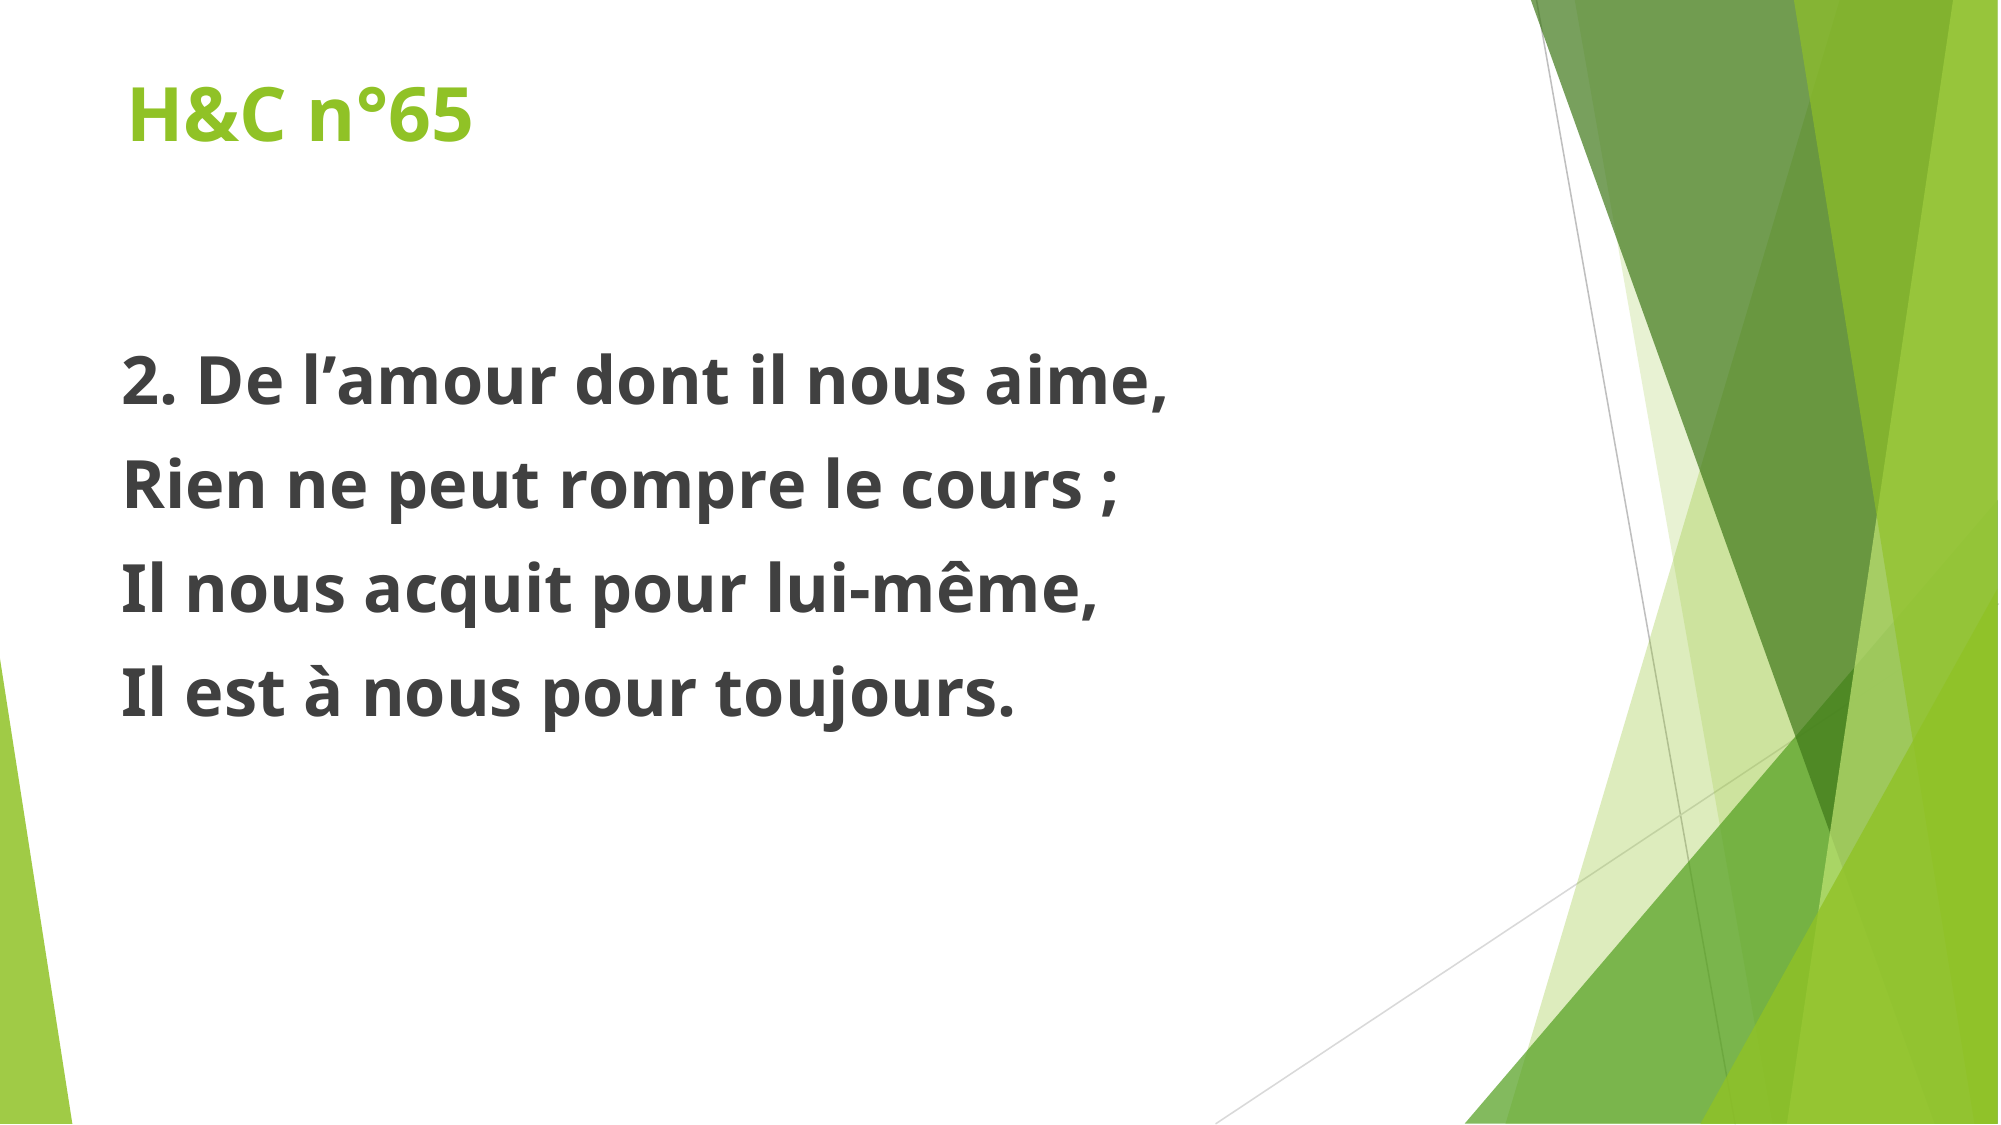

H&C n°65
2. De l’amour dont il nous aime,
Rien ne peut rompre le cours ;
Il nous acquit pour lui-même,
Il est à nous pour toujours.